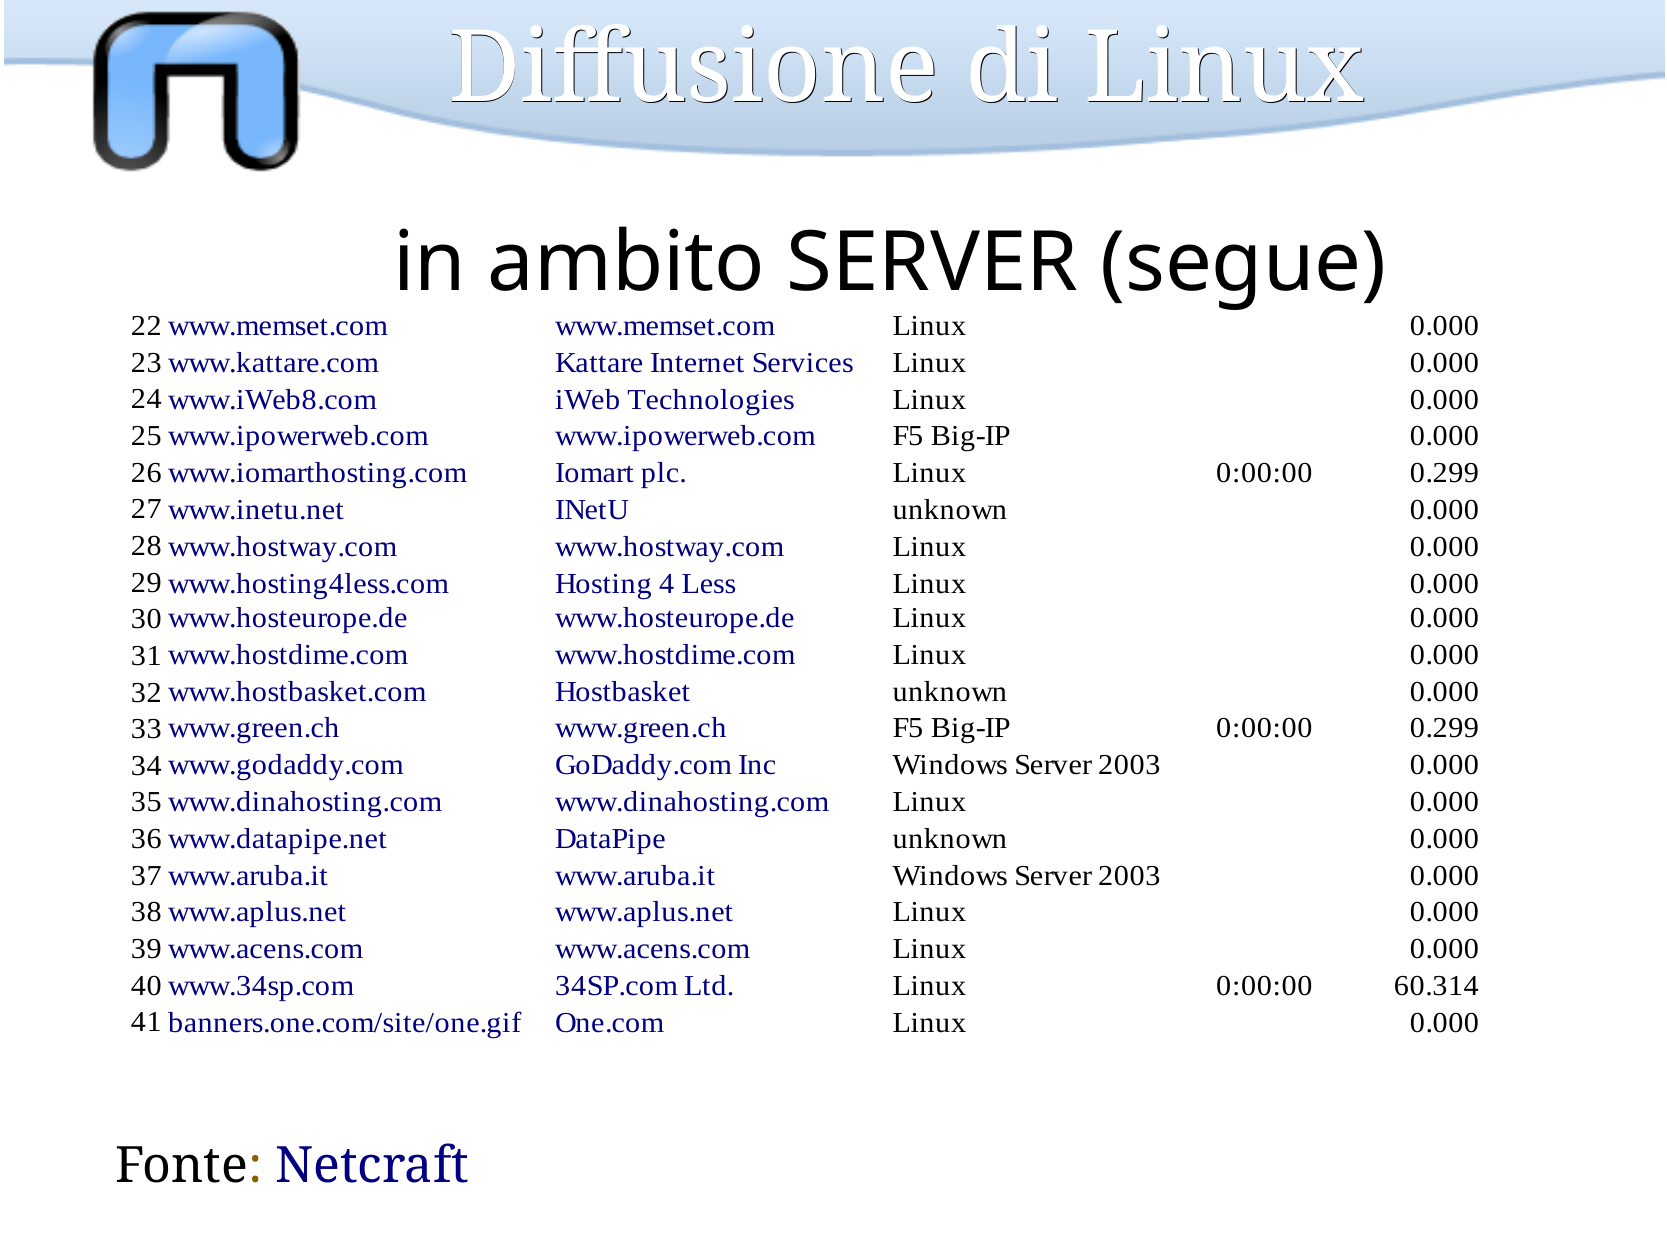

# in ambito SERVER (segue)
 Diffusione di Linux
Fonte: Netcraft